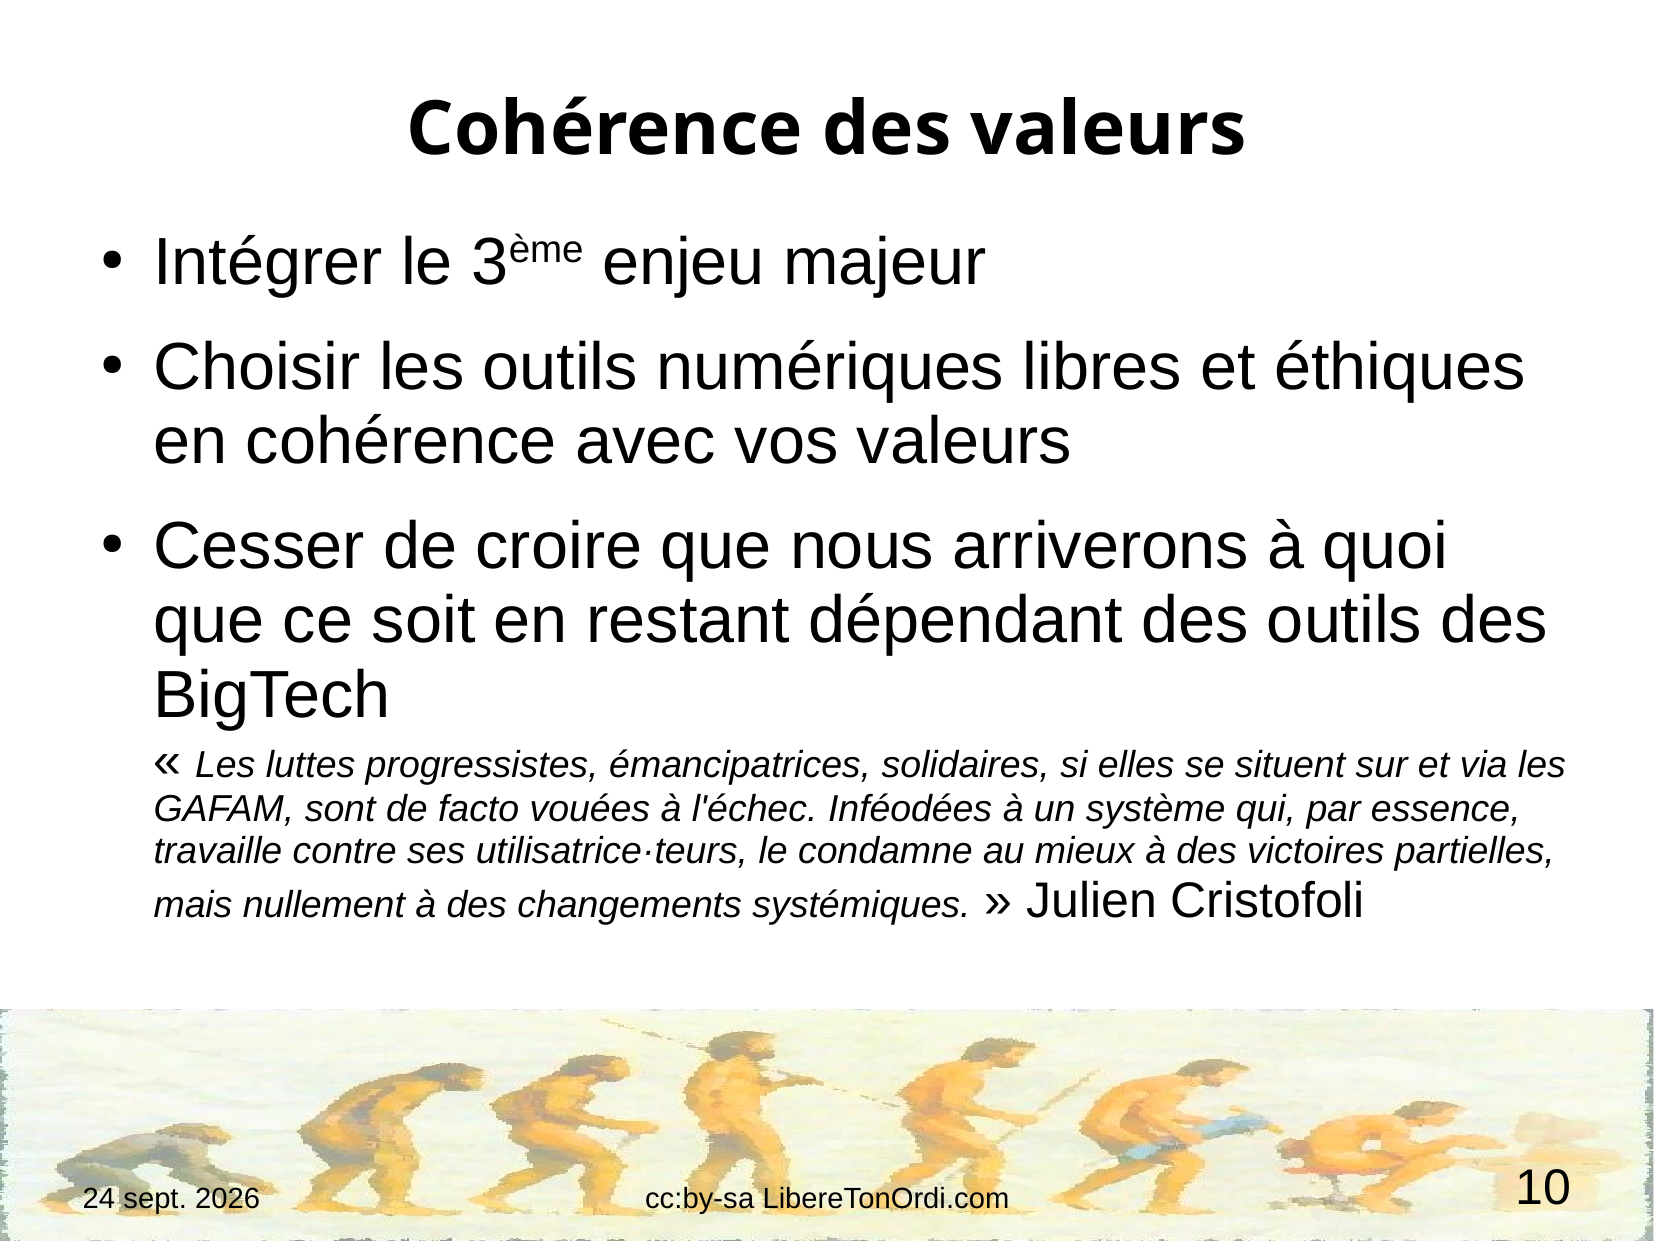

# Cohérence des valeurs
Intégrer le 3ème enjeu majeur
Choisir les outils numériques libres et éthiques en cohérence avec vos valeurs
Cesser de croire que nous arriverons à quoi que ce soit en restant dépendant des outils des BigTech
« Les luttes progressistes, émancipatrices, solidaires, si elles se situent sur et via les GAFAM, sont de facto vouées à l'échec. Inféodées à un système qui, par essence, travaille contre ses utilisatrice·teurs, le condamne au mieux à des victoires partielles, mais nullement à des changements systémiques. » Julien Cristofoli
cc:by-sa LibereTonOrdi.com
10